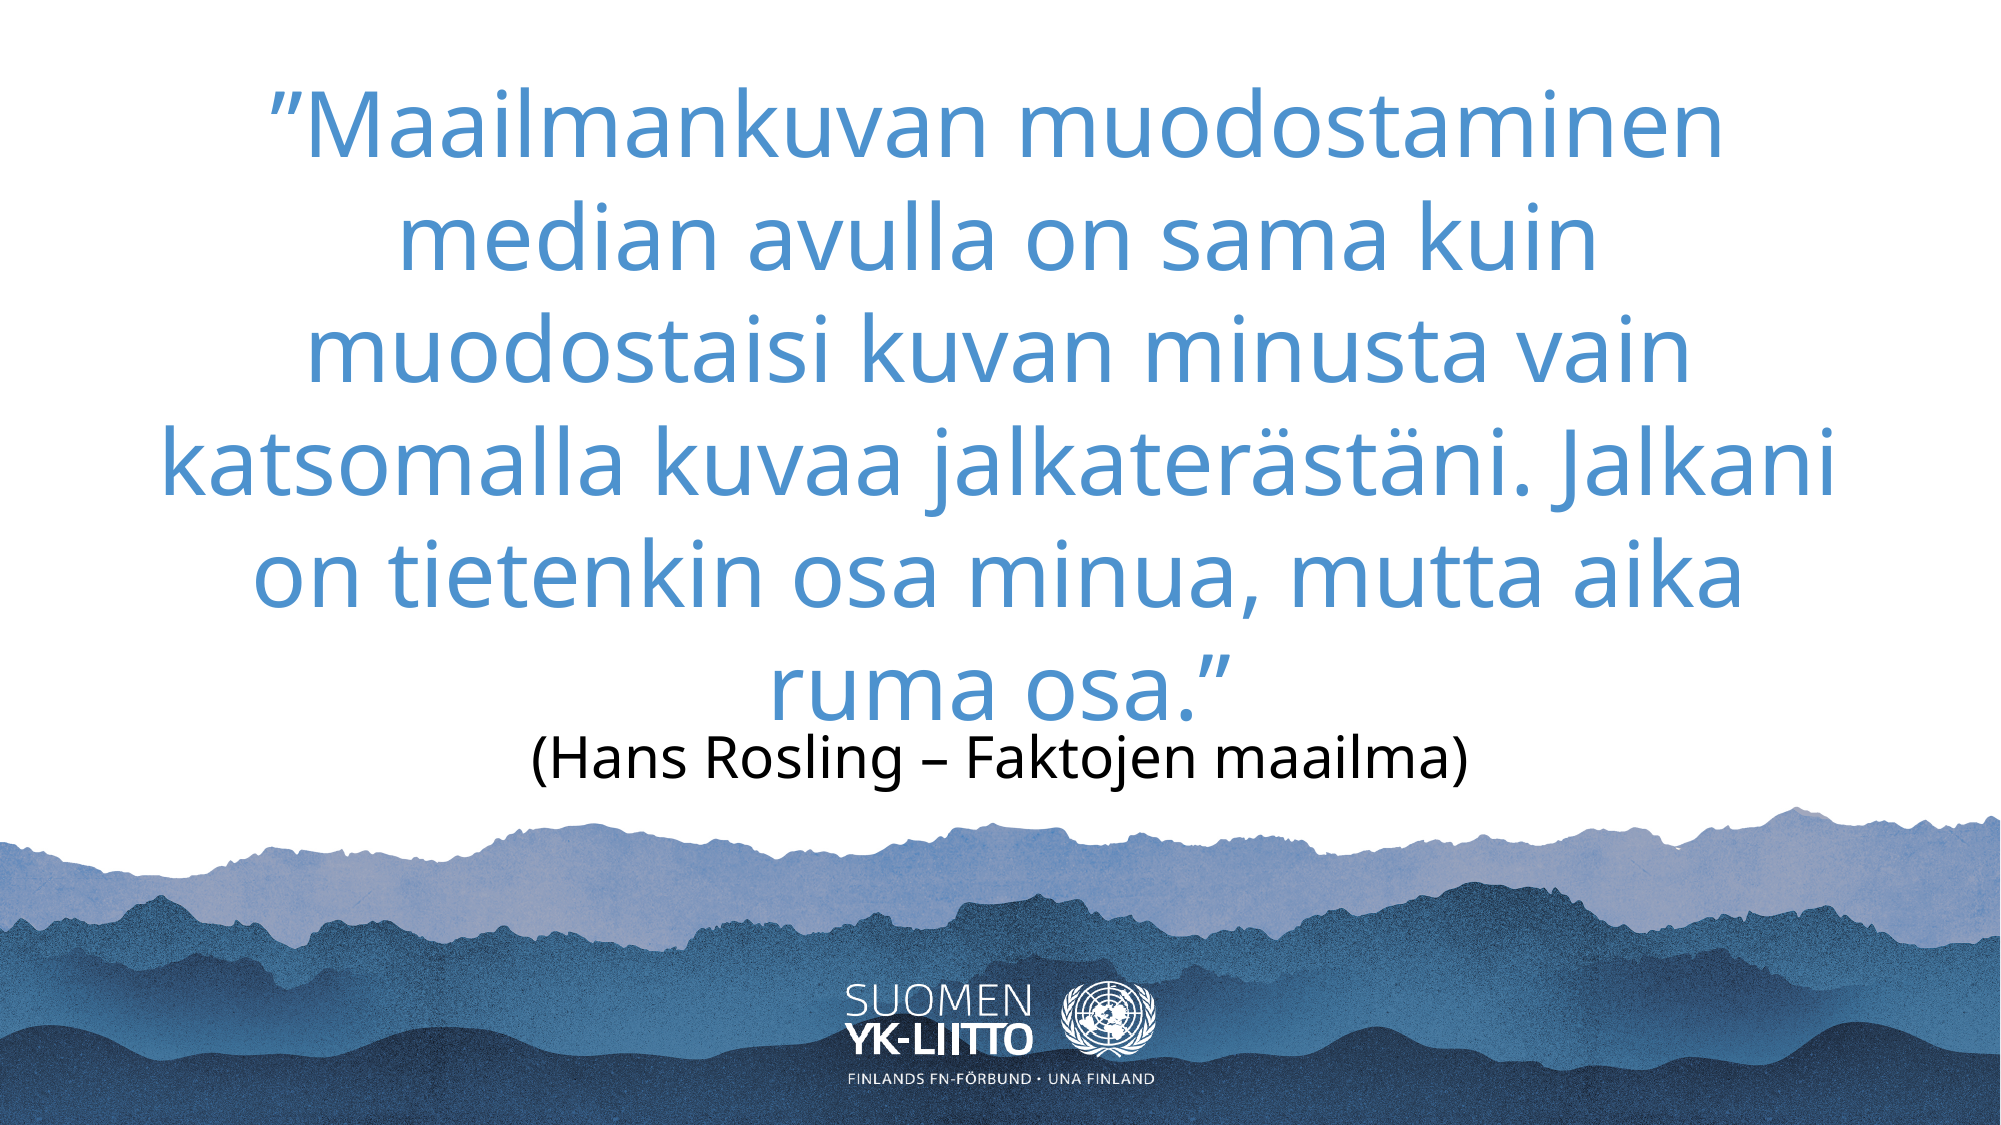

# ”Maailmankuvan muodostaminen median avulla on sama kuin muodostaisi kuvan minusta vain katsomalla kuvaa jalkaterästäni. Jalkani on tietenkin osa minua, mutta aika ruma osa.”
(Hans Rosling – Faktojen maailma)